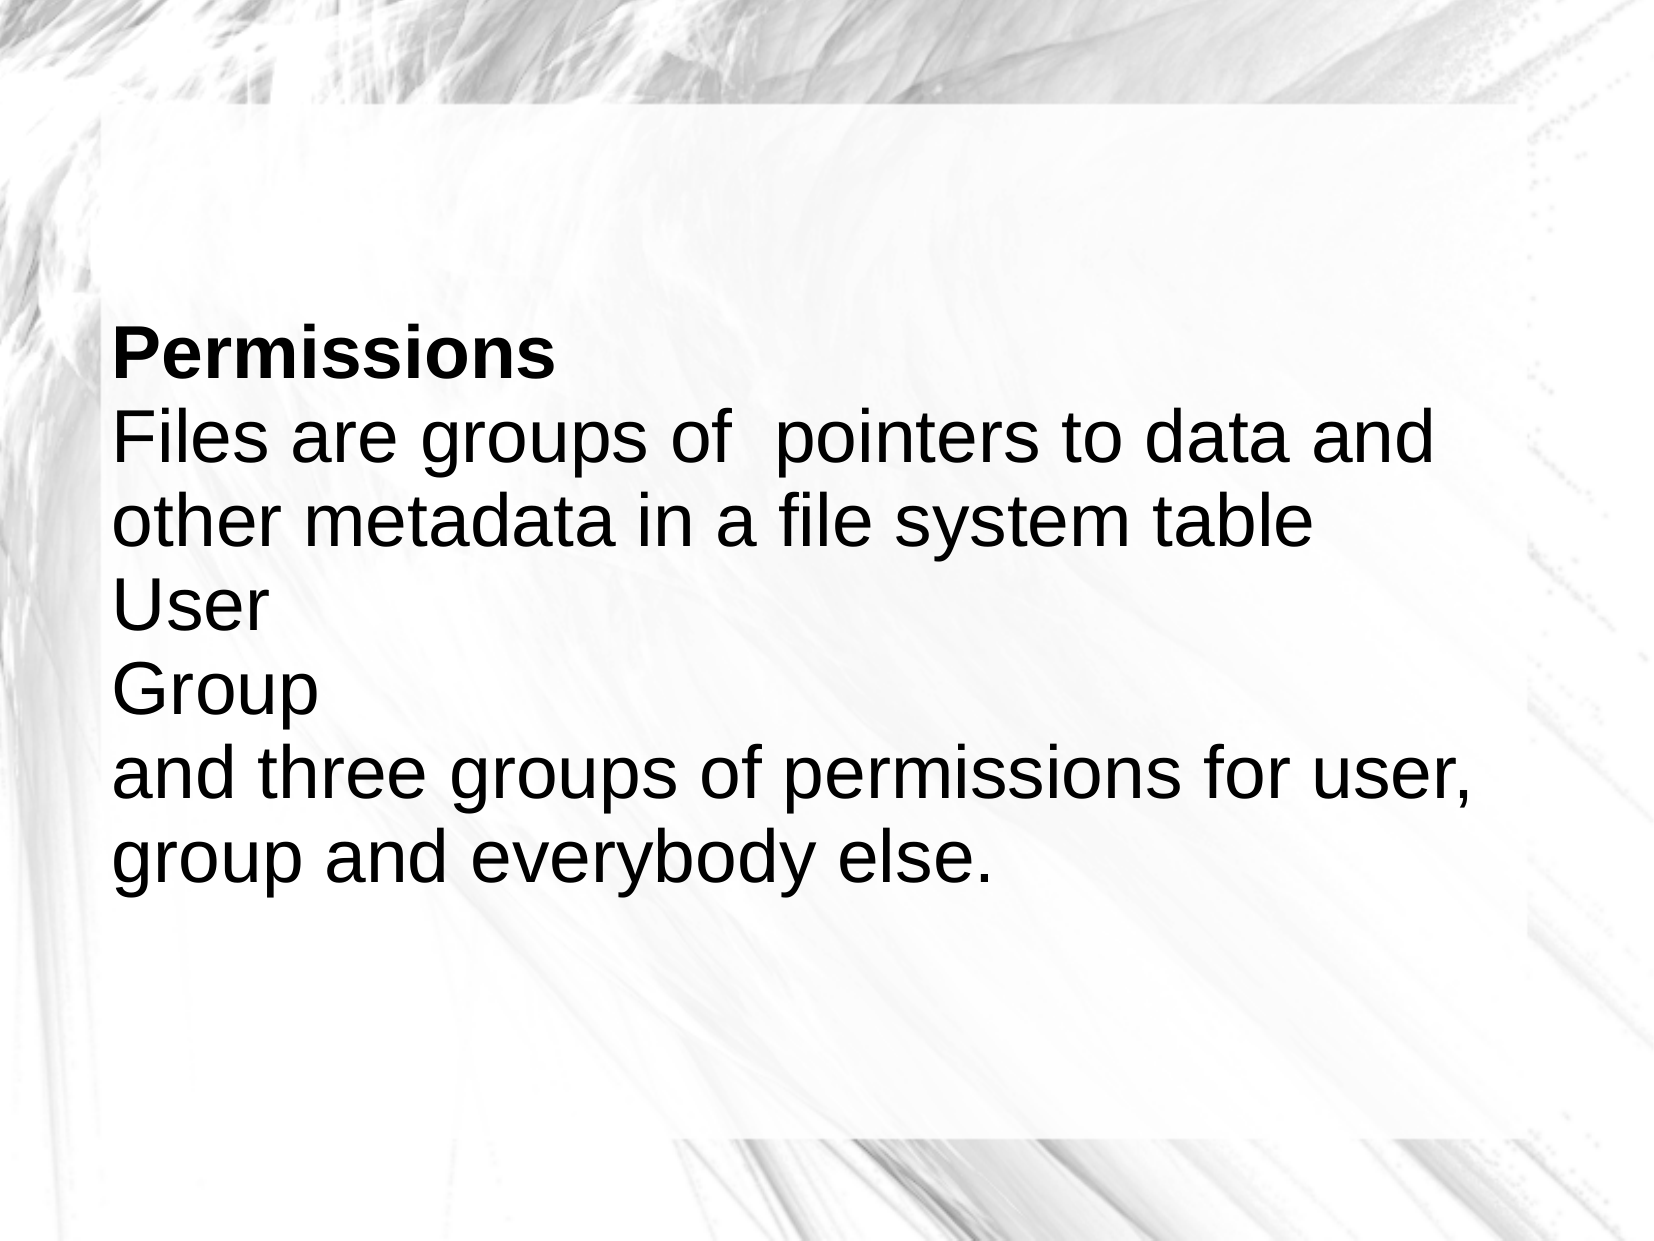

Permissions
Files are groups of pointers to data and other metadata in a file system table
User
Group
and three groups of permissions for user, group and everybody else.